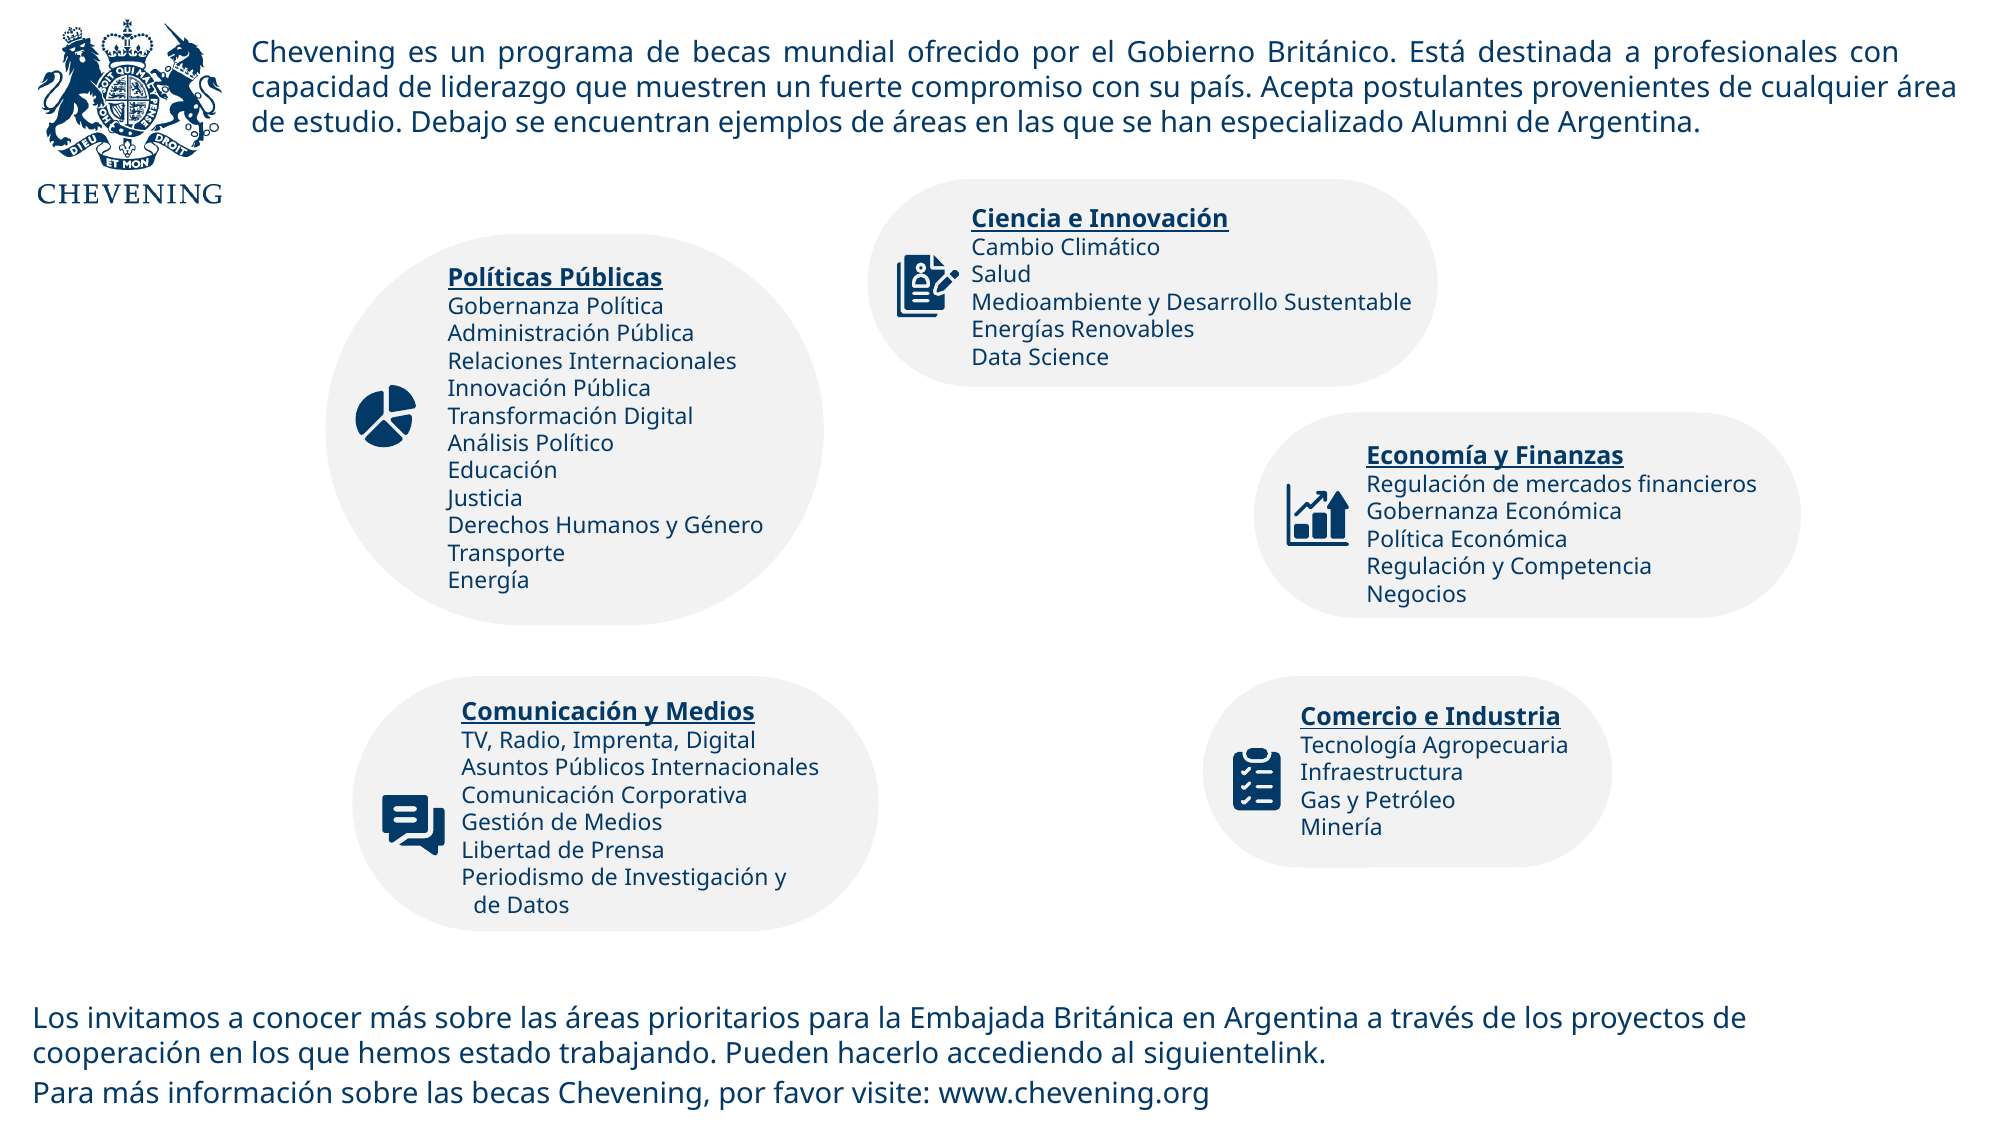

Chevening es un programa de becas mundial ofrecido por el Gobierno Británico. Está destinada a profesionales con capacidad de liderazgo que muestren un fuerte compromiso con su país. Acepta postulantes provenientes de cualquier área de estudio. Debajo se encuentran ejemplos de áreas en las que se han especializado Alumni de Argentina.
Ciencia e Innovación
Cambio Climático
Salud
Medioambiente y Desarrollo Sustentable
Energías Renovables
Data Science
Políticas Públicas
Gobernanza Política
Administración Pública
Relaciones Internacionales
Innovación Pública
Transformación Digital
Análisis Político
Educación
Justicia
Derechos Humanos y Género
Transporte
Energía
Economía y Finanzas
Regulación de mercados financieros
Gobernanza Económica
Política Económica
Regulación y Competencia
Negocios
Comunicación y Medios
TV, Radio, Imprenta, Digital
Asuntos Públicos Internacionales
Comunicación Corporativa
Gestión de Medios
Libertad de Prensa
Periodismo de Investigación y de Datos
Comercio e Industria
Tecnología Agropecuaria
Infraestructura
Gas y Petróleo
Minería
Los invitamos a conocer más sobre las áreas prioritarios para la Embajada Británica en Argentina a través de los proyectos de
cooperación en los que hemos estado trabajando. Pueden hacerlo accediendo al siguientelink.
Para más información sobre las becas Chevening, por favor visite: www.chevening.org